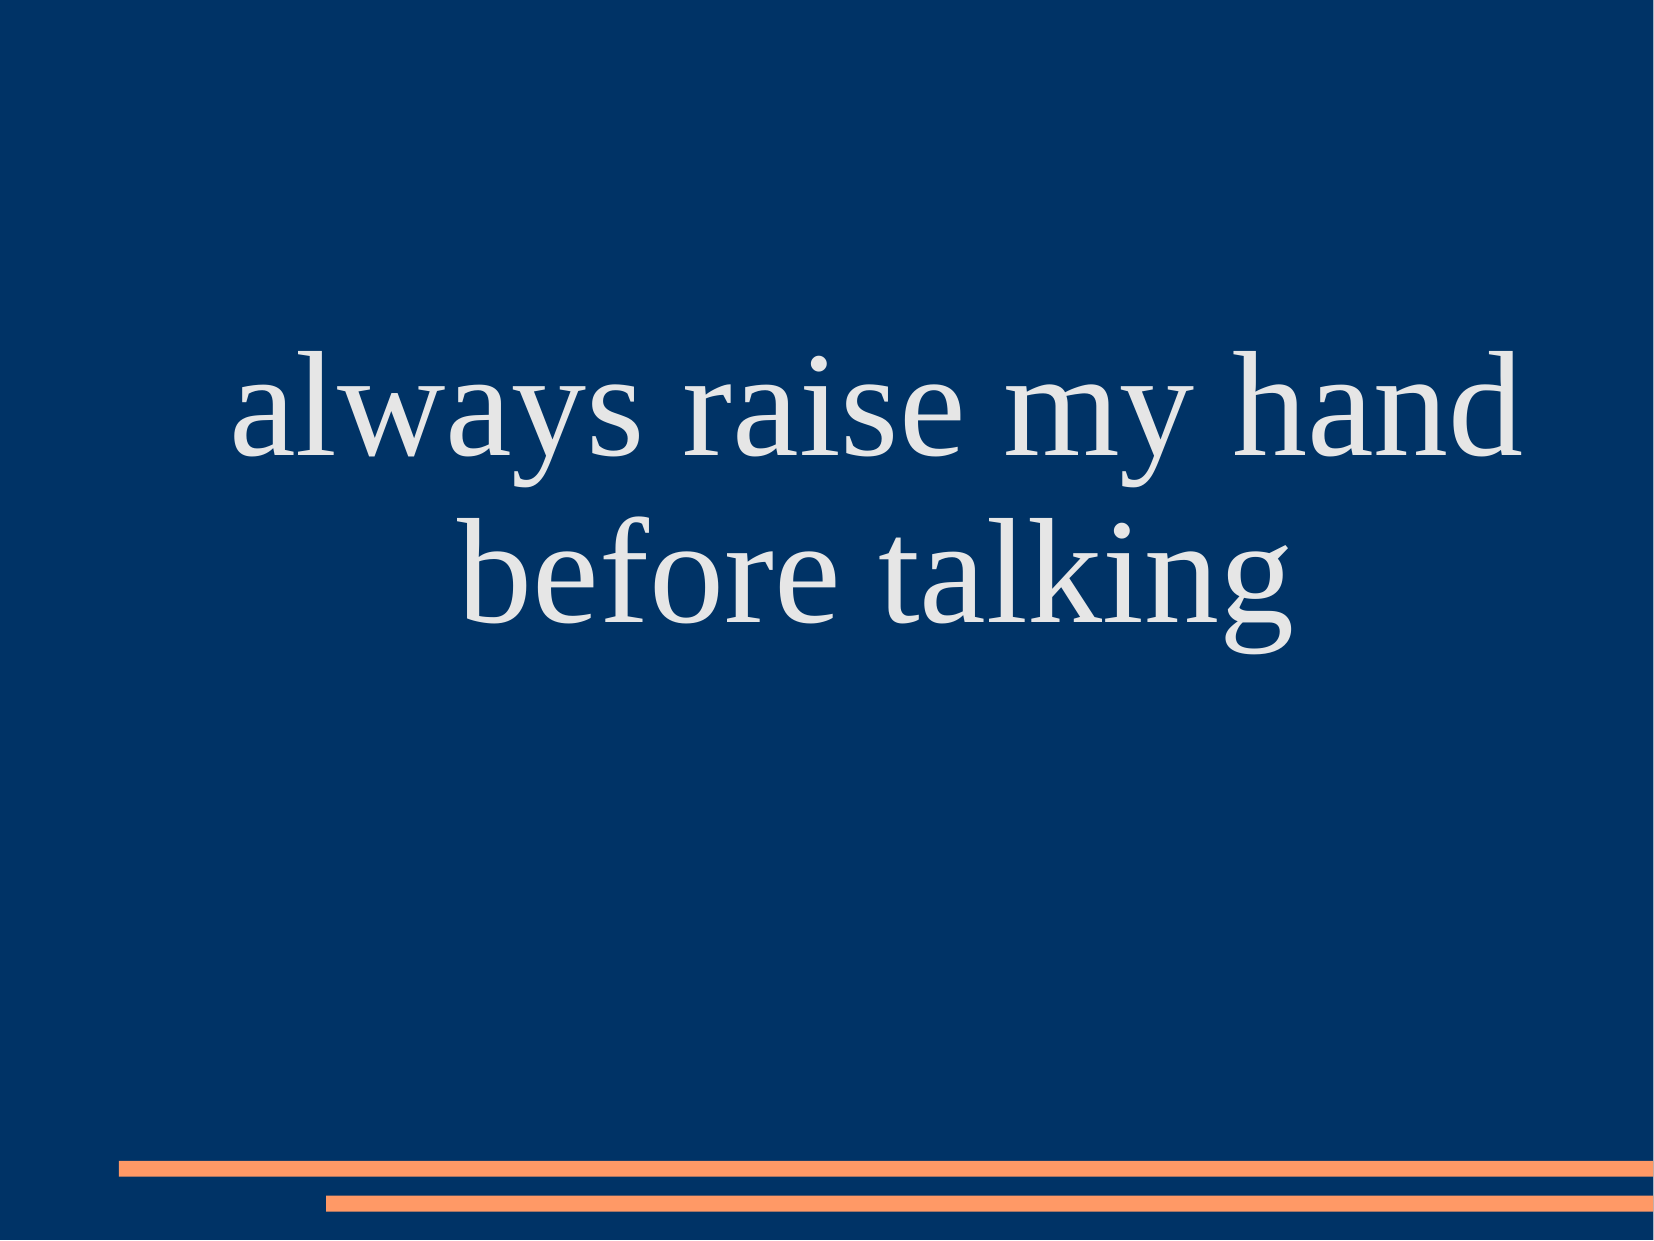

#
always raise my hand before talking